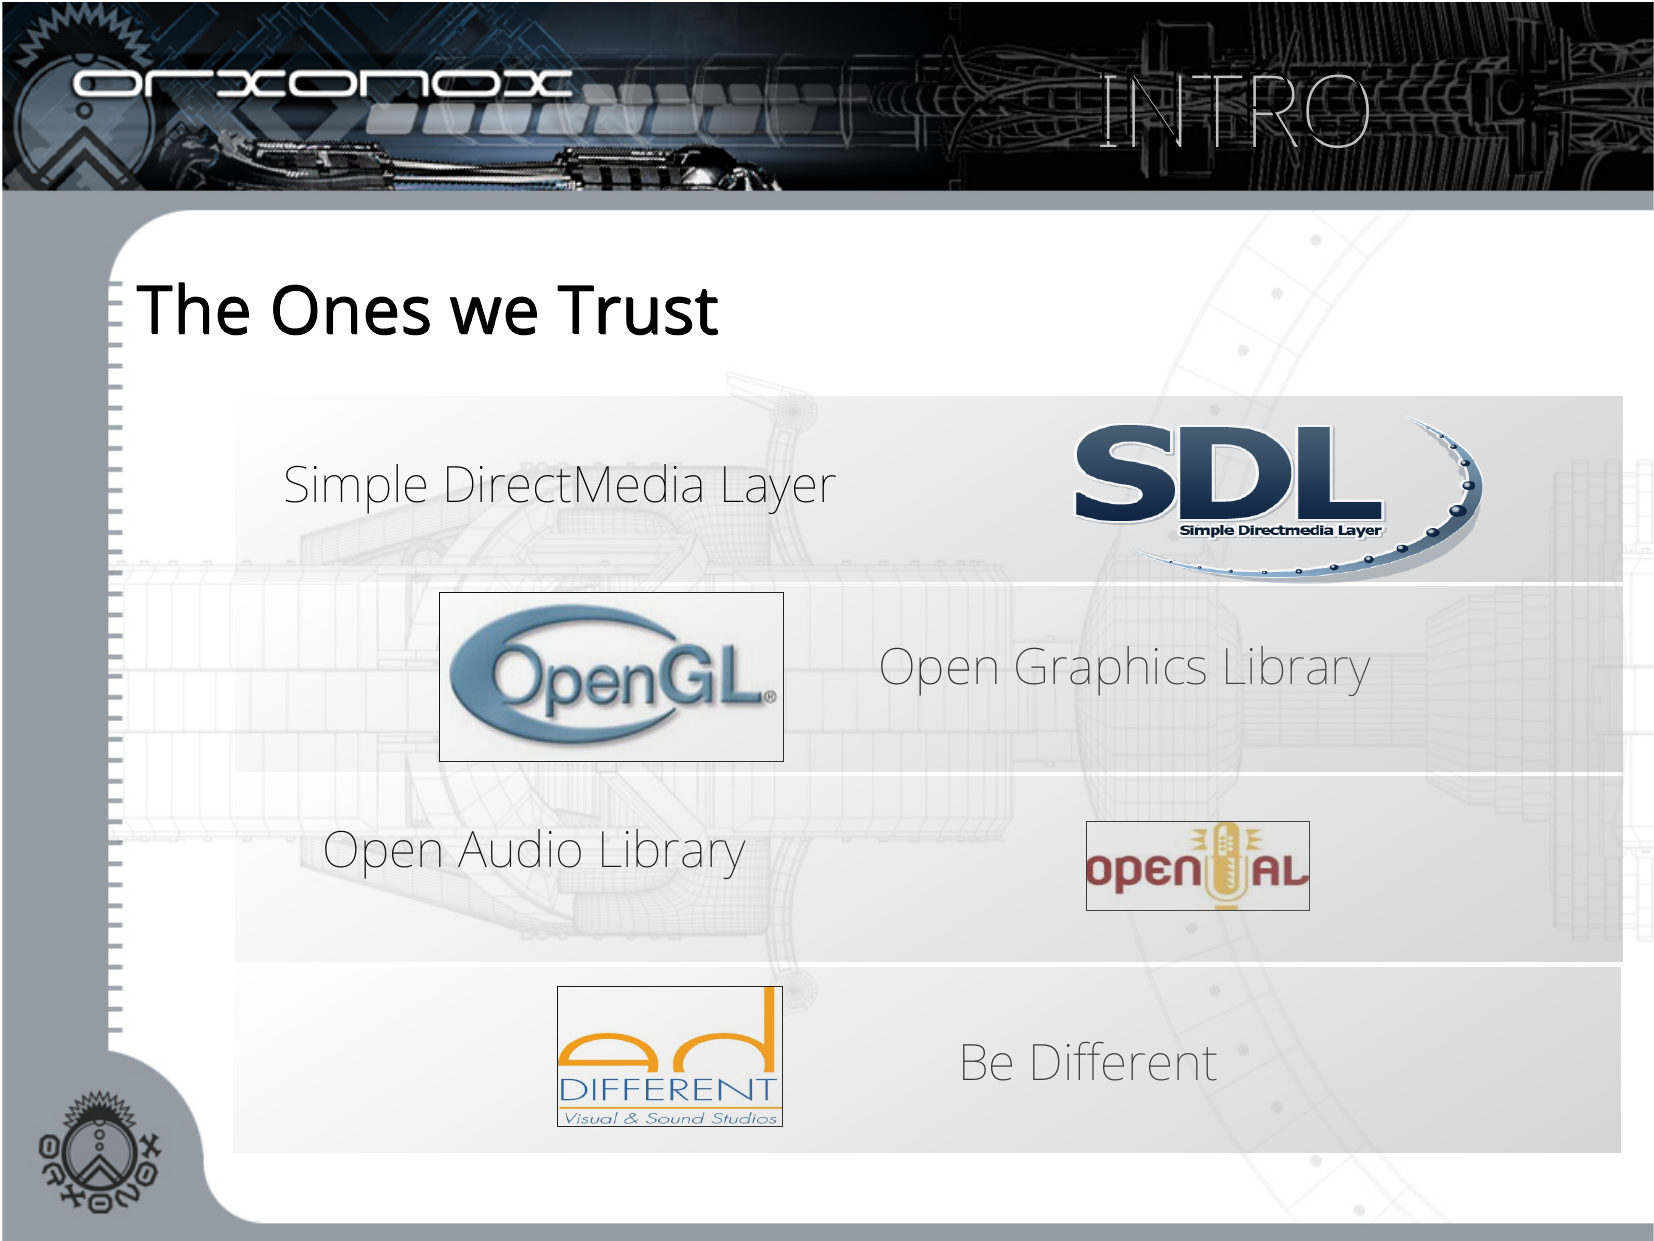

INTRO
The Ones we Trust
Simple DirectMedia Layer
Open Graphics Library
Open Audio Library
Be Different